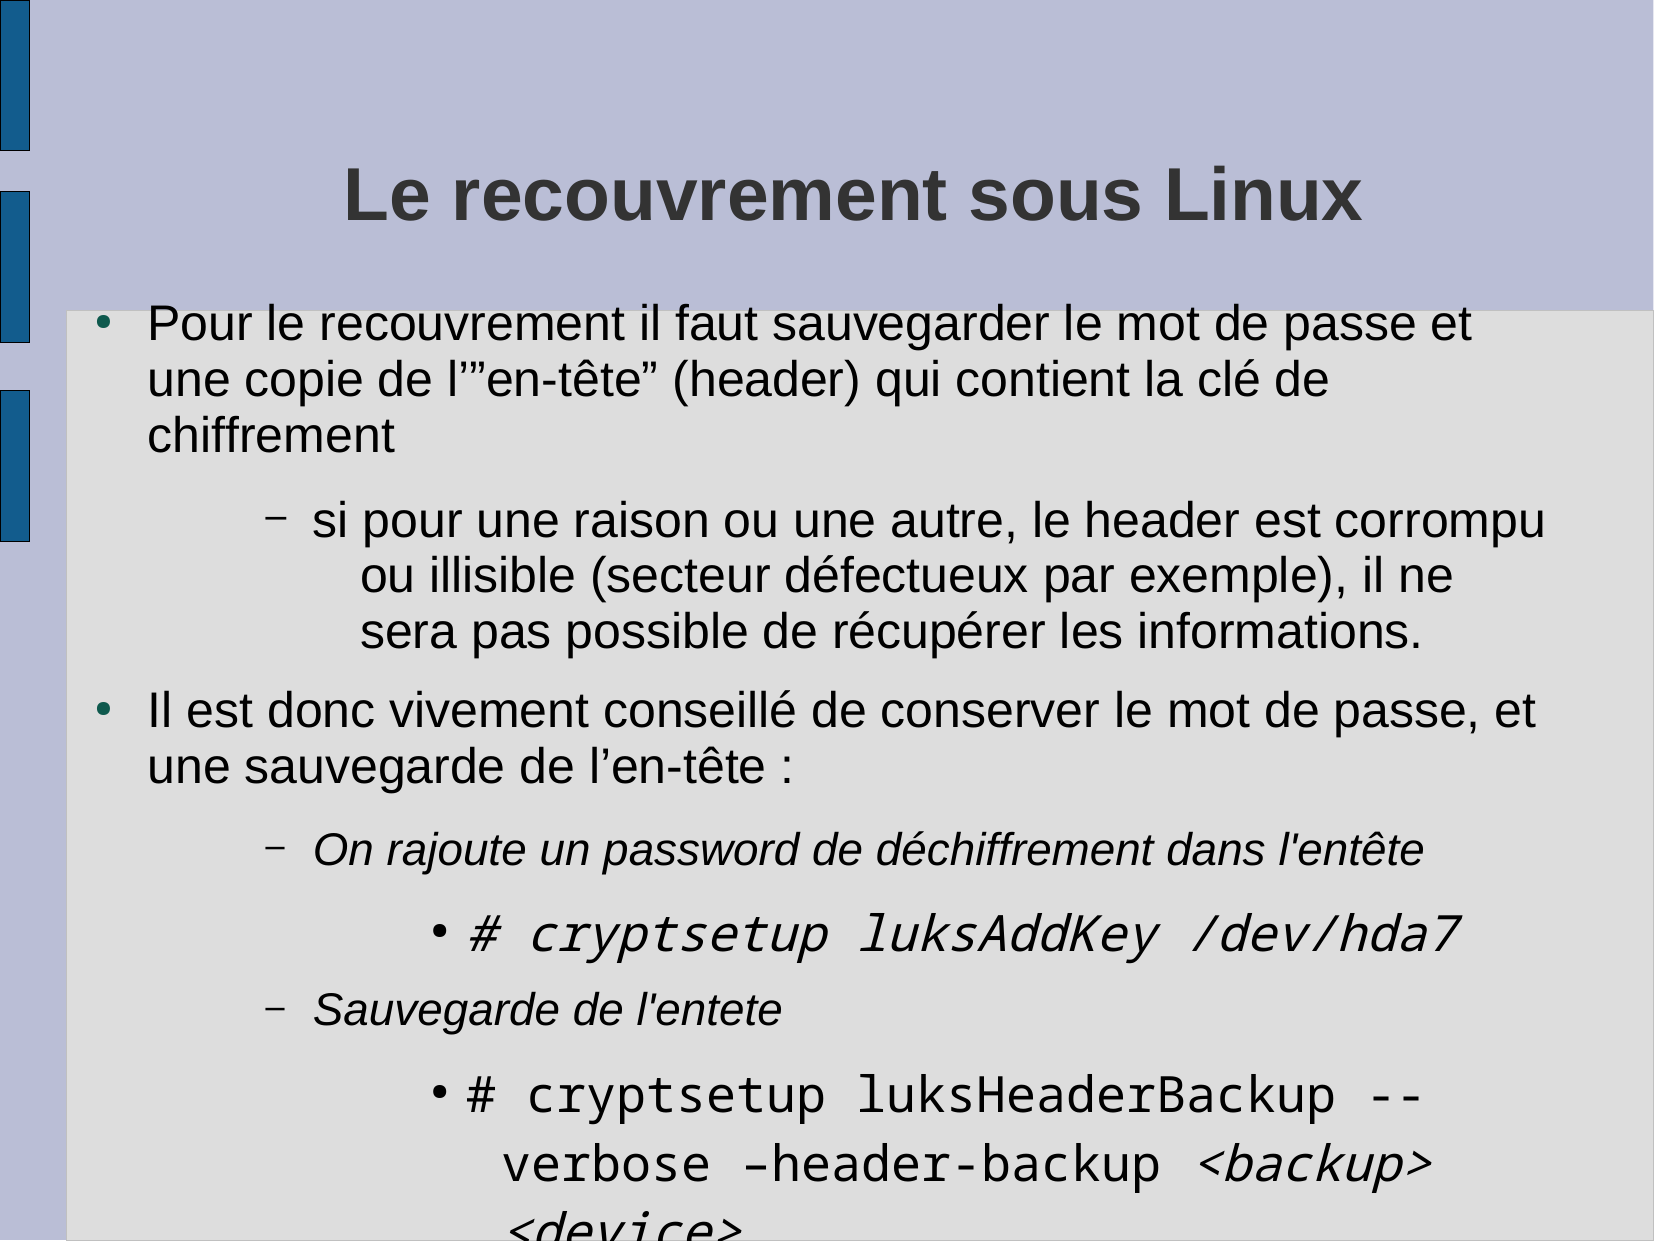

# Le recouvrement sous Linux
Pour le recouvrement il faut sauvegarder le mot de passe et une copie de l’”en-tête” (header) qui contient la clé de chiffrement
si pour une raison ou une autre, le header est corrompu ou illisible (secteur défectueux par exemple), il ne sera pas possible de récupérer les informations.
Il est donc vivement conseillé de conserver le mot de passe, et une sauvegarde de l’en-tête :
On rajoute un password de déchiffrement dans l'entête
# cryptsetup luksAddKey /dev/hda7
Sauvegarde de l'entete
# cryptsetup luksHeaderBackup --verbose –header-backup <backup> <device>